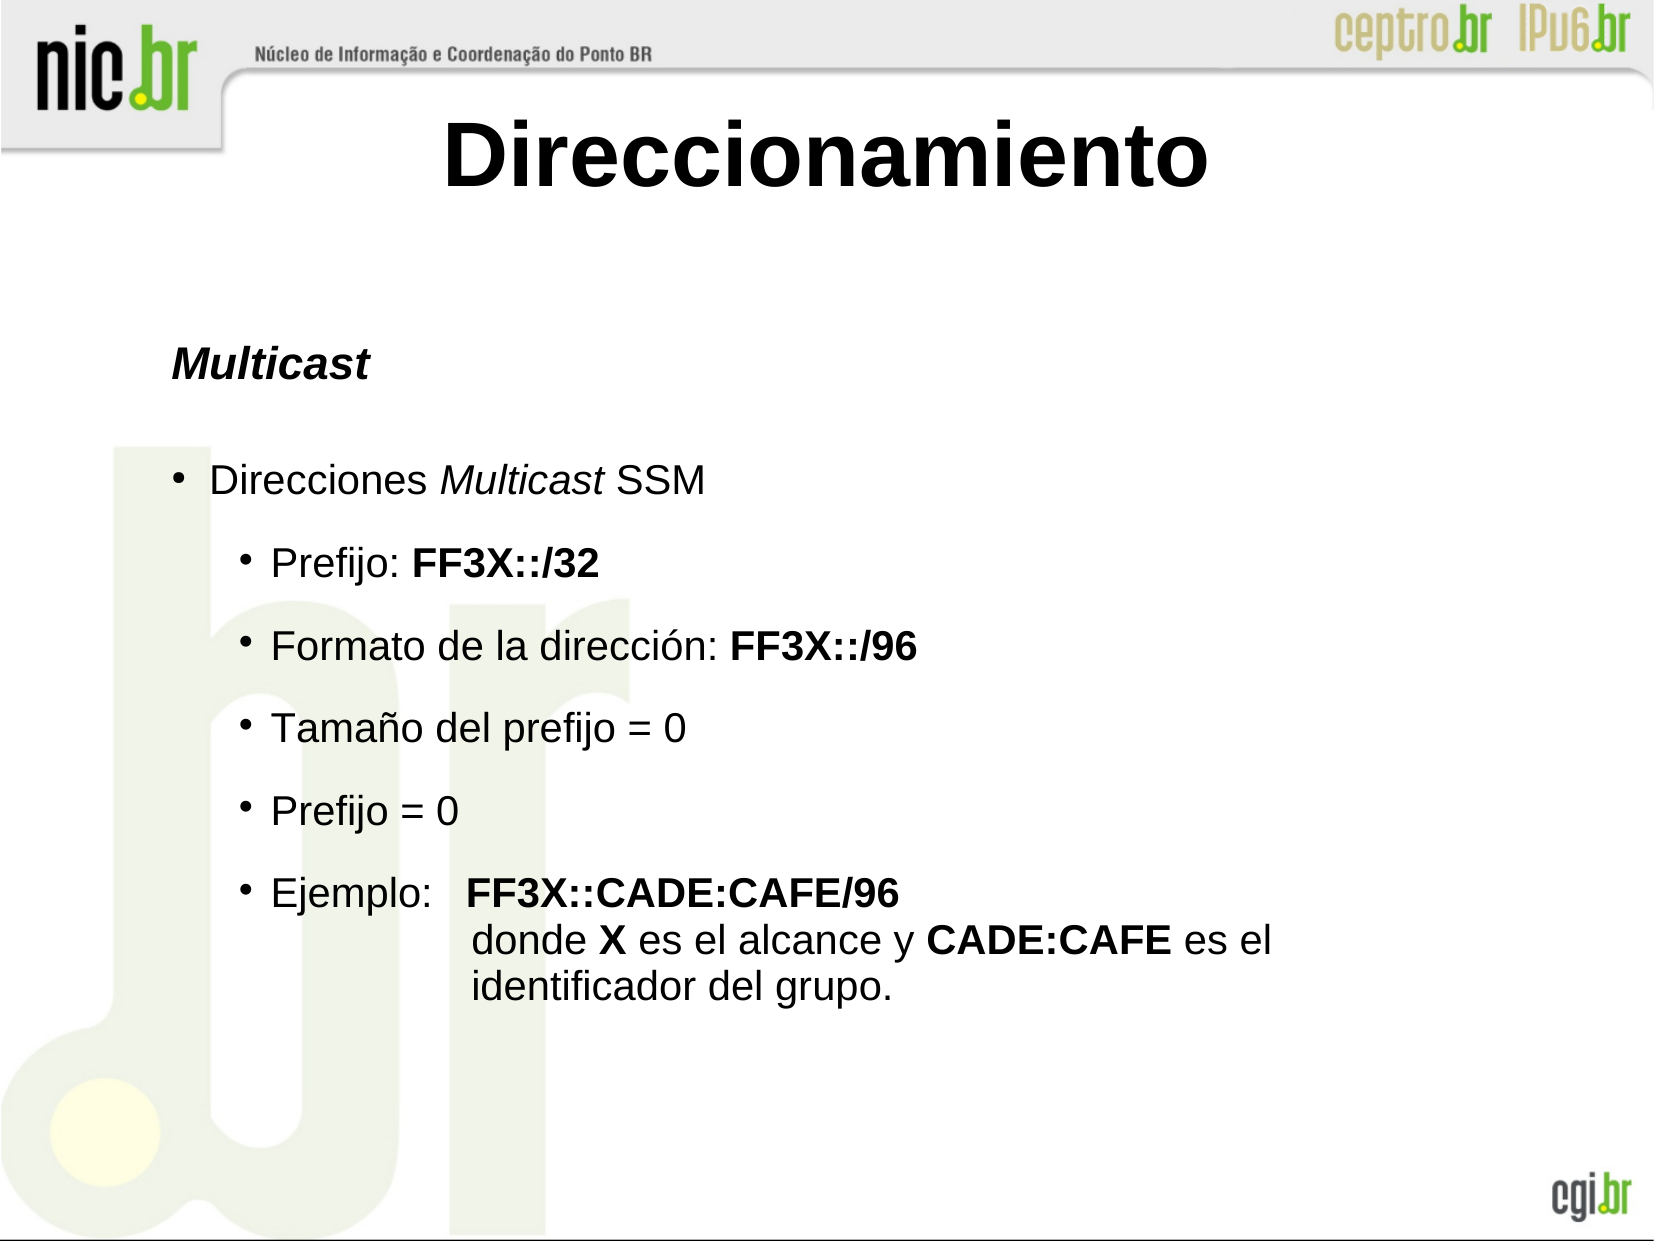

Direccionamiento
Multicast
 Direcciones Multicast SSM
Prefijo: FF3X::/32
Formato de la dirección: FF3X::/96
Tamaño del prefijo = 0
Prefijo = 0
Ejemplo:	FF3X::CADE:CAFE/96
donde X es el alcance y CADE:CAFE es el identificador del grupo.